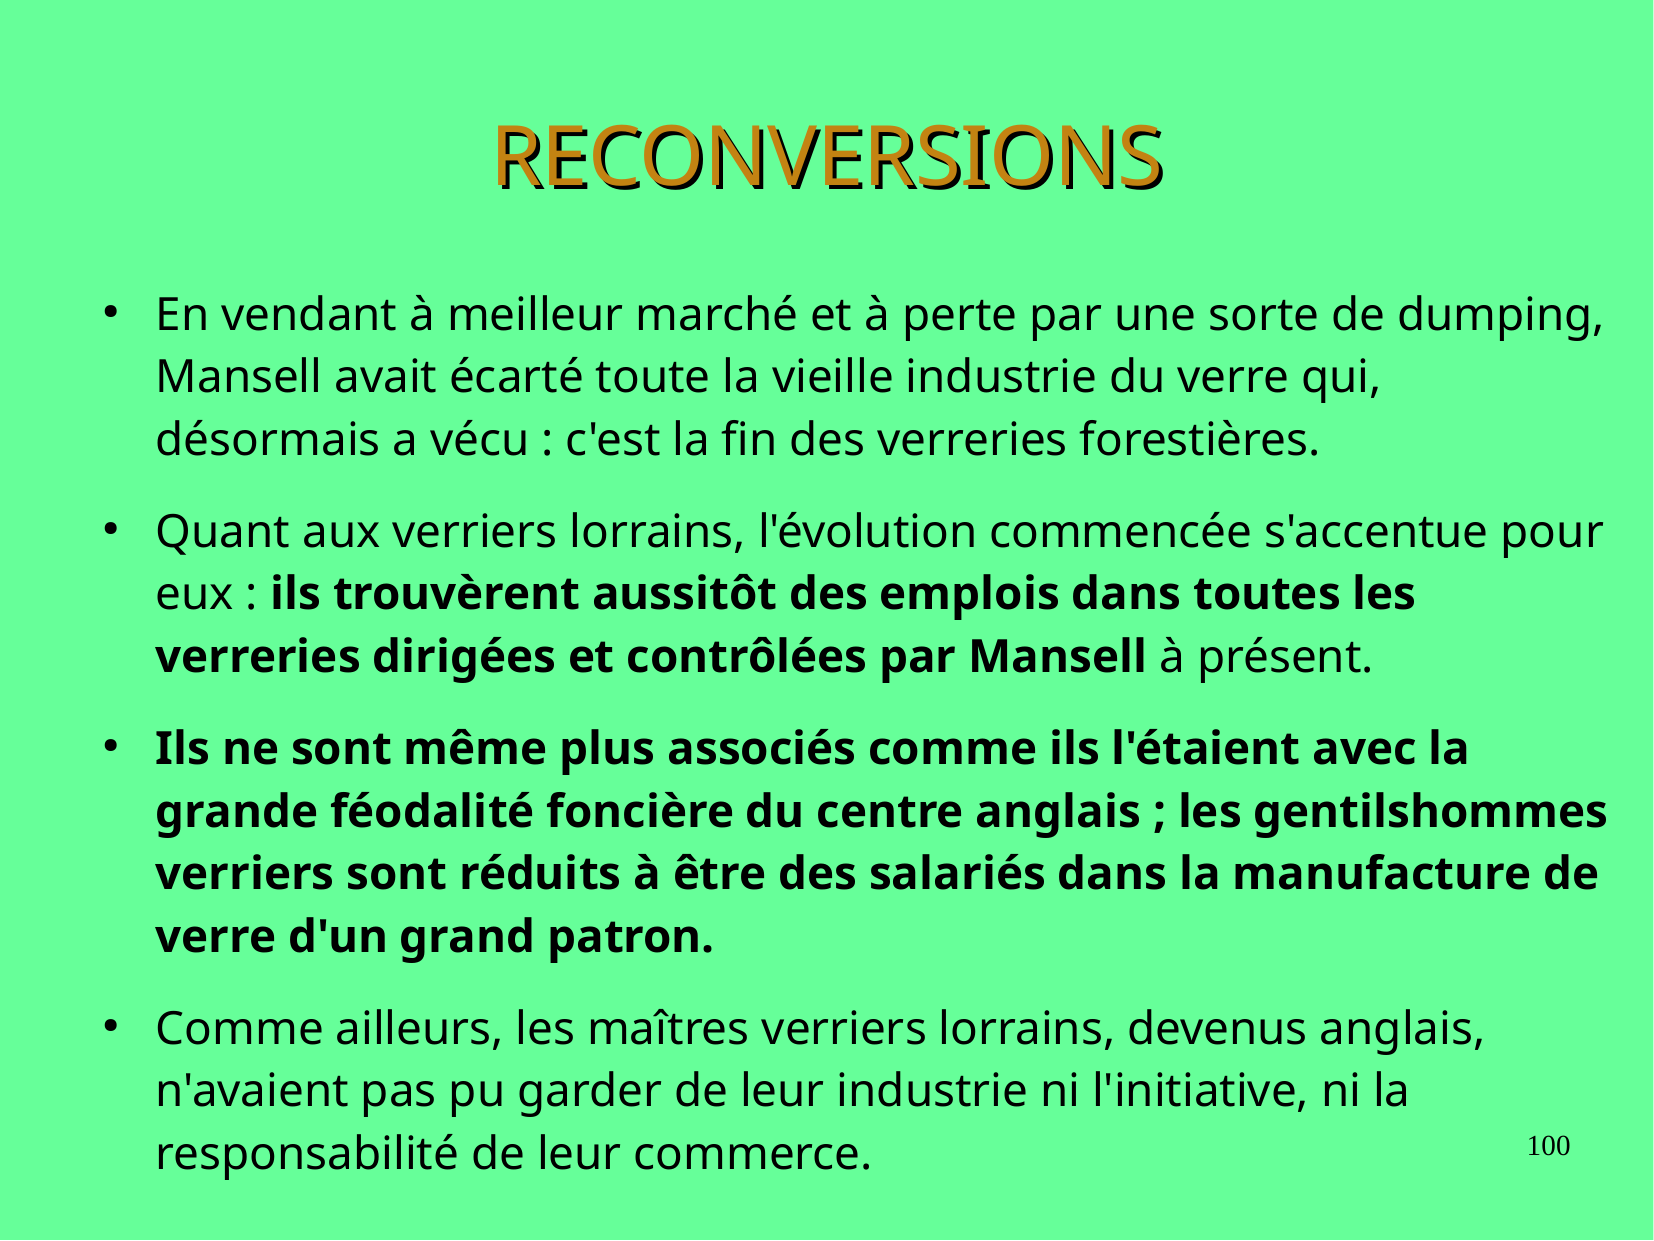

# RECONVERSIONS
En vendant à meilleur marché et à perte par une sorte de dumping, Mansell avait écarté toute la vieille industrie du verre qui, désormais a vécu : c'est la fin des verreries forestières.
Quant aux verriers lorrains, l'évolution commencée s'accentue pour eux : ils trouvèrent aussitôt des emplois dans toutes les verreries dirigées et contrôlées par Mansell à présent.
Ils ne sont même plus associés comme ils l'étaient avec la grande féodalité foncière du centre anglais ; les gentilshommes verriers sont réduits à être des salariés dans la manufacture de verre d'un grand patron.
Comme ailleurs, les maîtres verriers lorrains, devenus anglais, n'avaient pas pu garder de leur industrie ni l'initiative, ni la responsabilité de leur commerce.
100